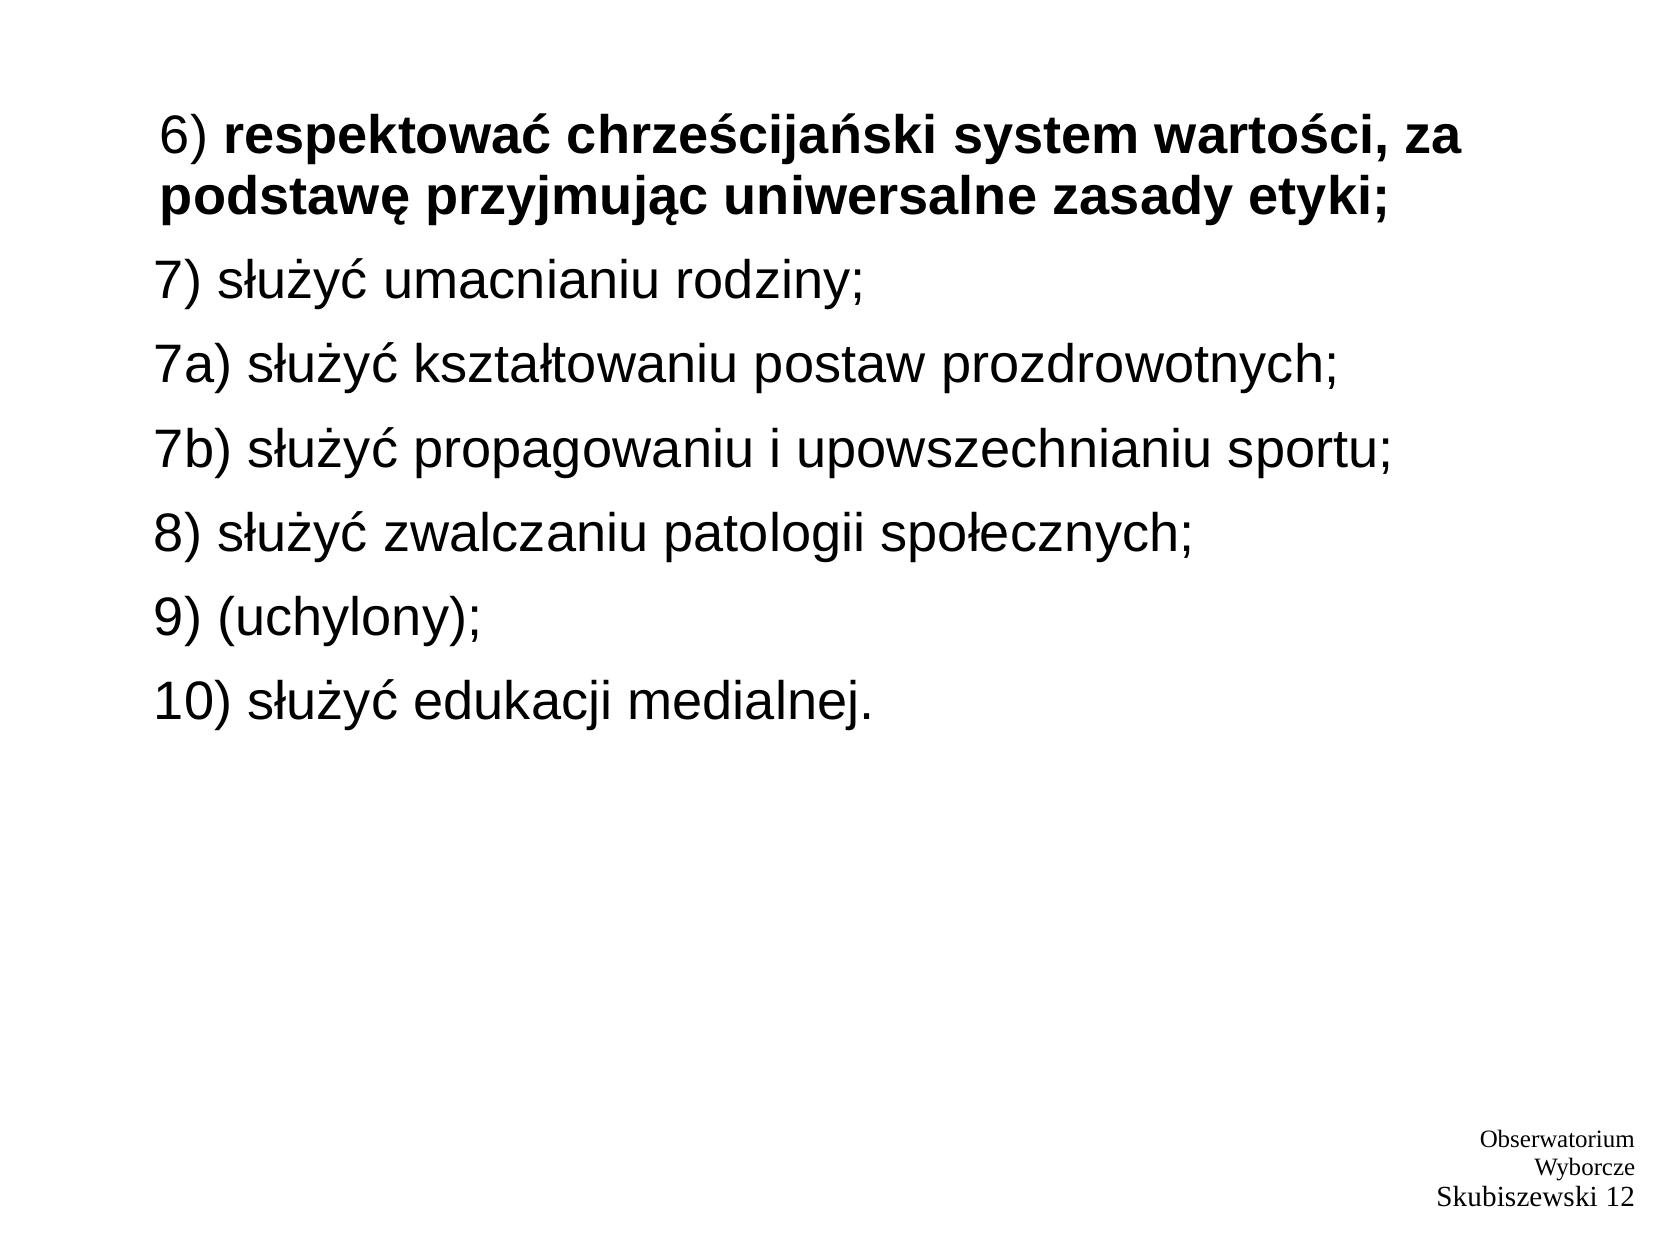

# 6) respektować chrześcijański system wartości, za podstawę przyjmując uniwersalne zasady etyki;
7) służyć umacnianiu rodziny;
7a) służyć kształtowaniu postaw prozdrowotnych;
7b) służyć propagowaniu i upowszechnianiu sportu;
8) służyć zwalczaniu patologii społecznych;
9) (uchylony);
10) służyć edukacji medialnej.
12